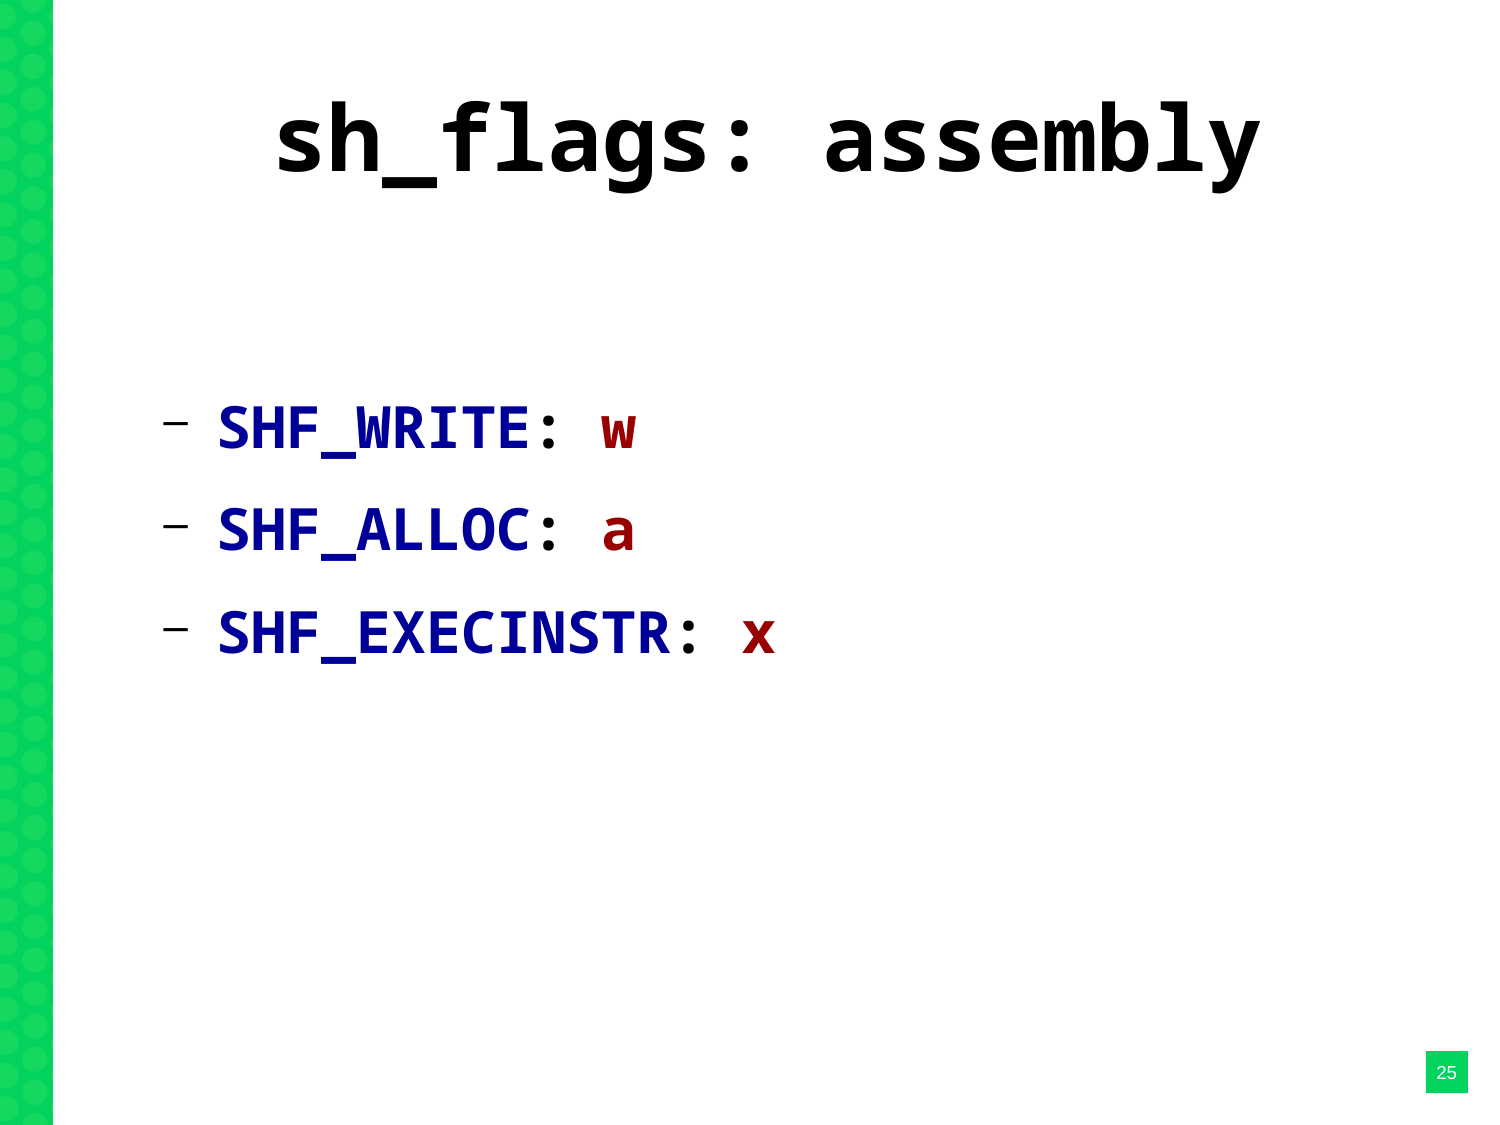

# sh_flags: assembly
SHF_WRITE: w
SHF_ALLOC: a
SHF_EXECINSTR: x